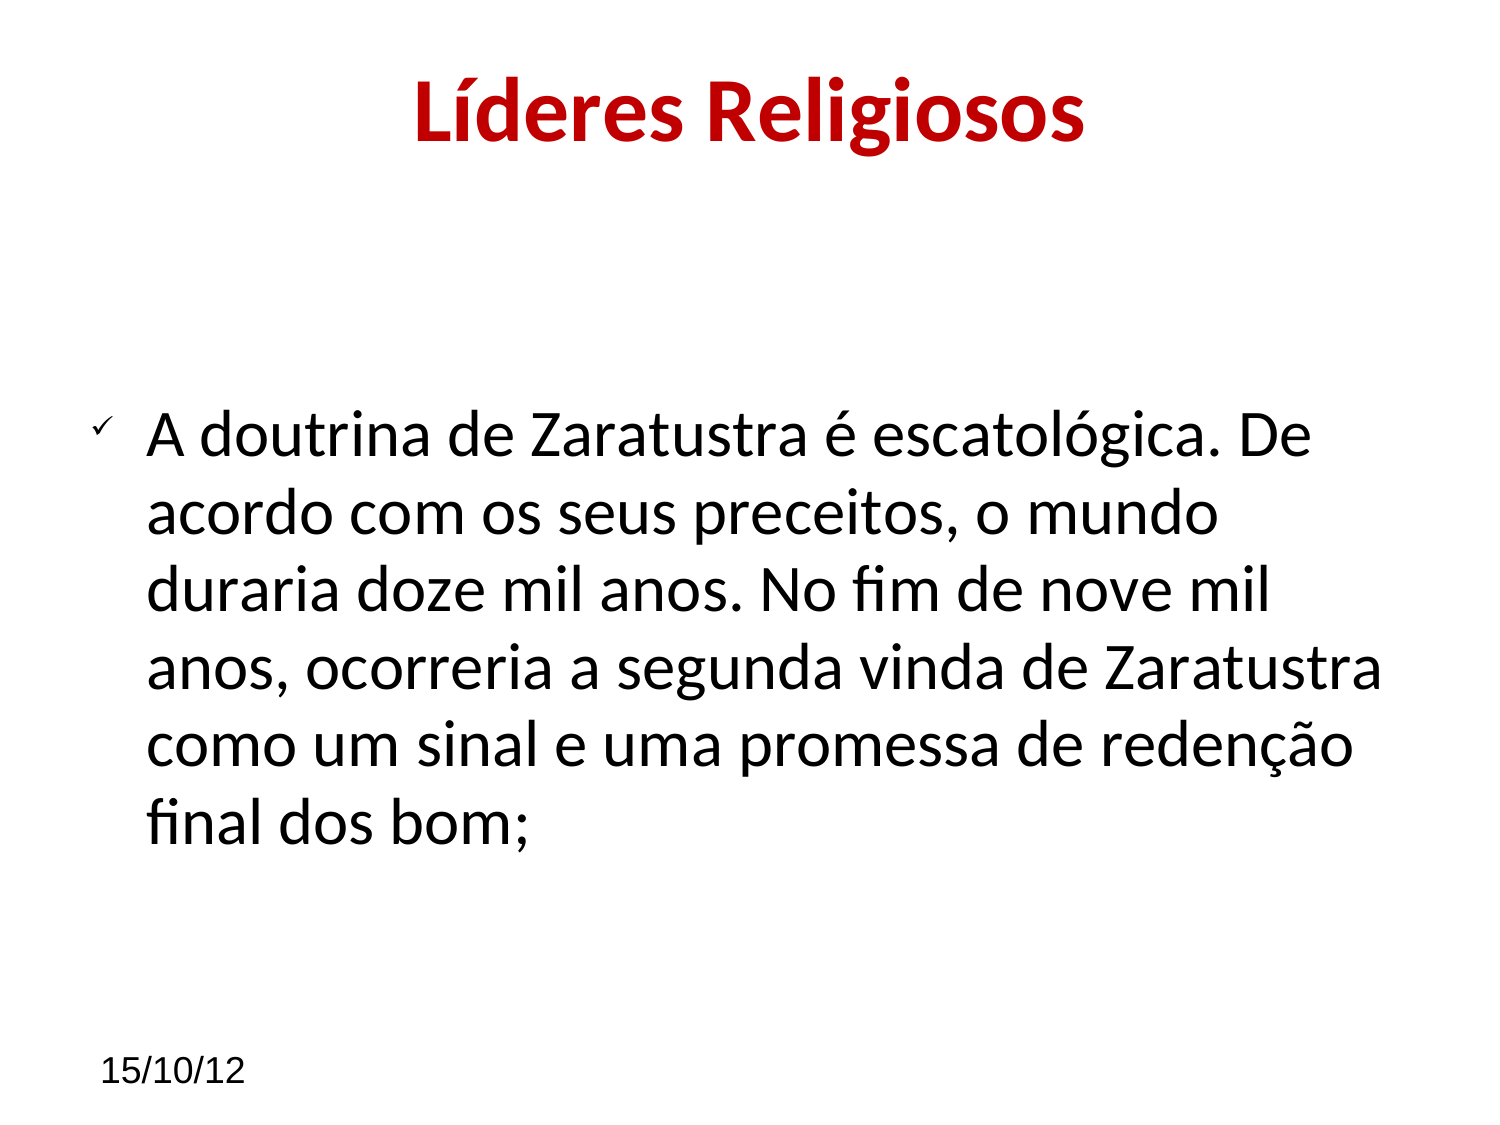

# Líderes Religiosos
A doutrina de Zaratustra é escatológica. De acordo com os seus preceitos, o mundo duraria doze mil anos. No fim de nove mil anos, ocorreria a segunda vinda de Zaratustra como um sinal e uma promessa de redenção final dos bom;